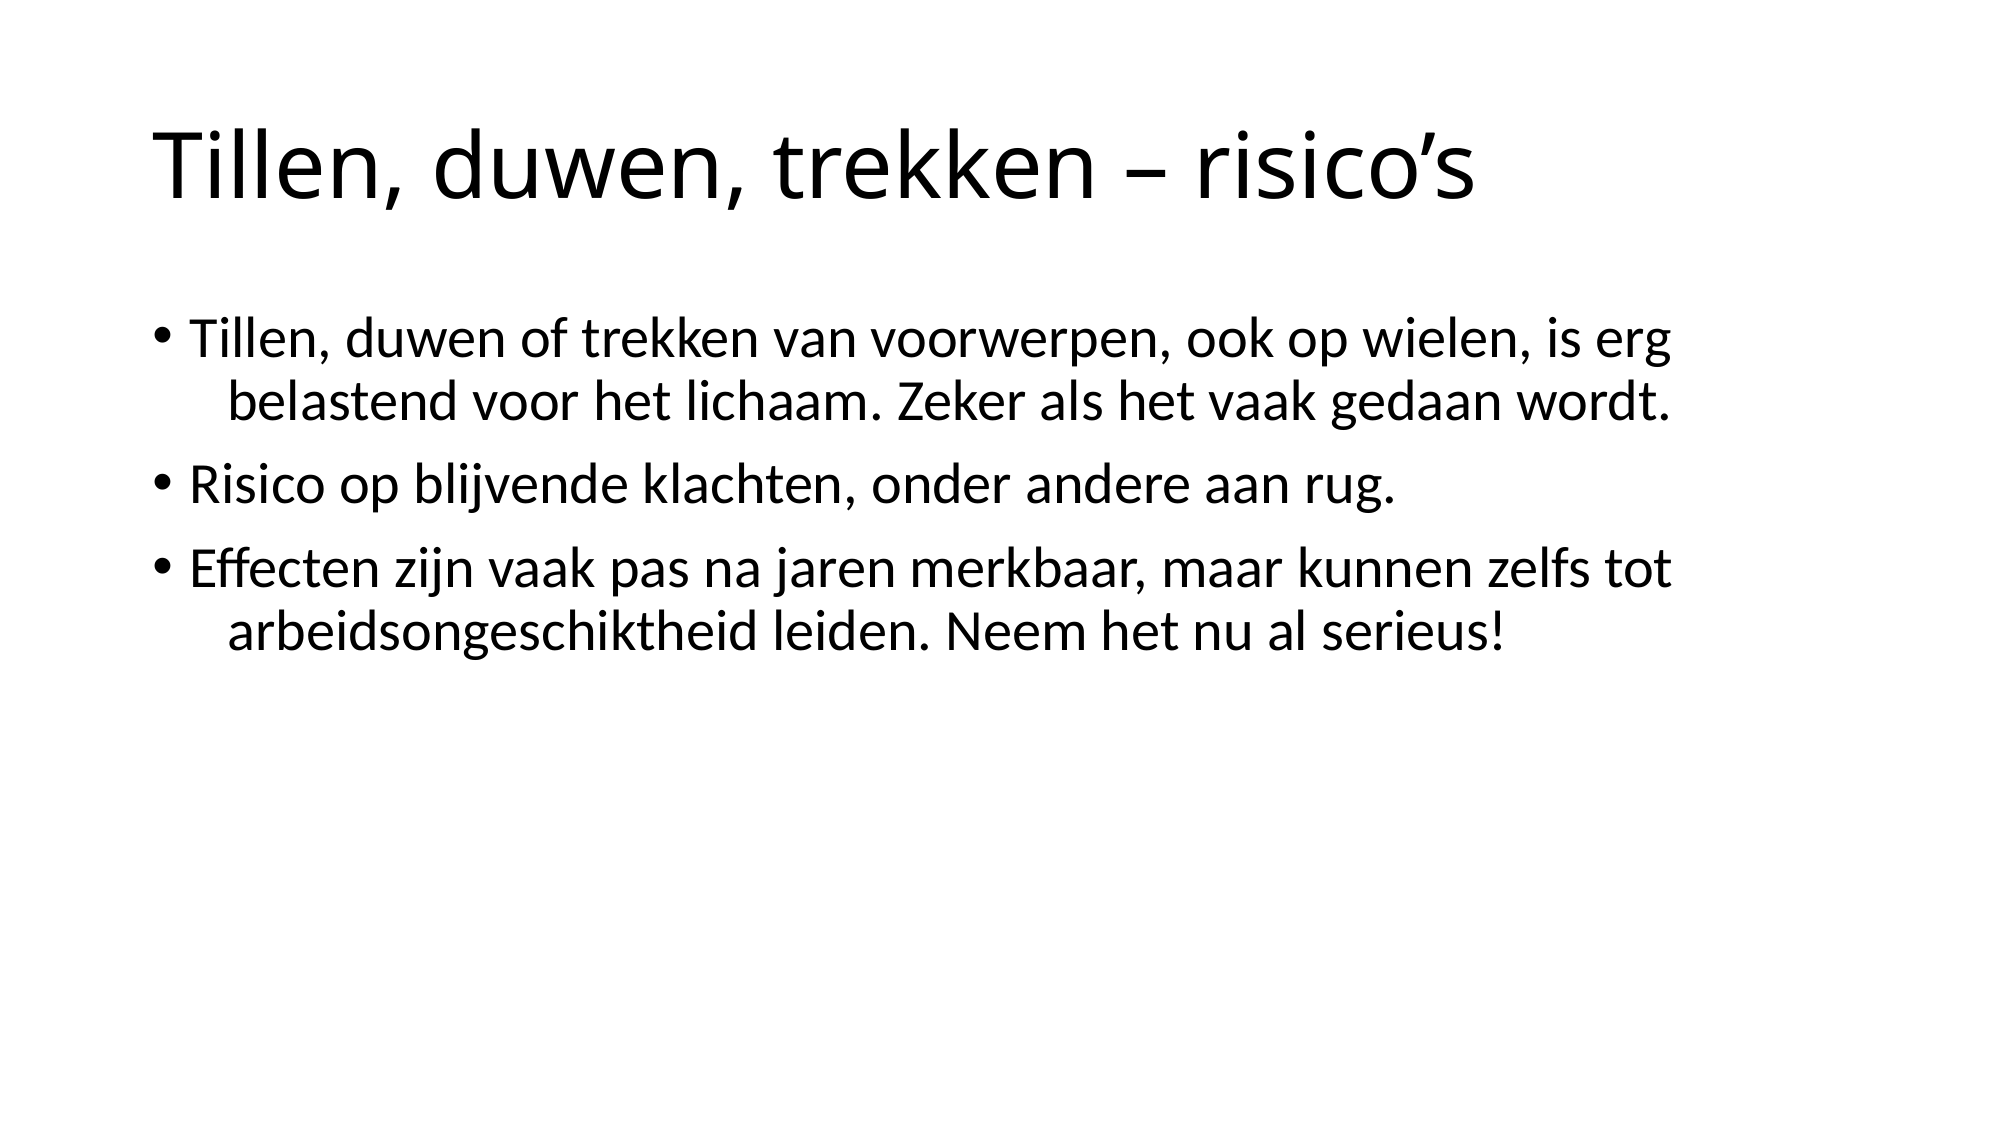

# Tillen, duwen, trekken – risico’s
Tillen, duwen of trekken van voorwerpen, ook op wielen, is erg belastend voor het lichaam. Zeker als het vaak gedaan wordt.
Risico op blijvende klachten, onder andere aan rug.
Effecten zijn vaak pas na jaren merkbaar, maar kunnen zelfs tot arbeidsongeschiktheid leiden. Neem het nu al serieus!